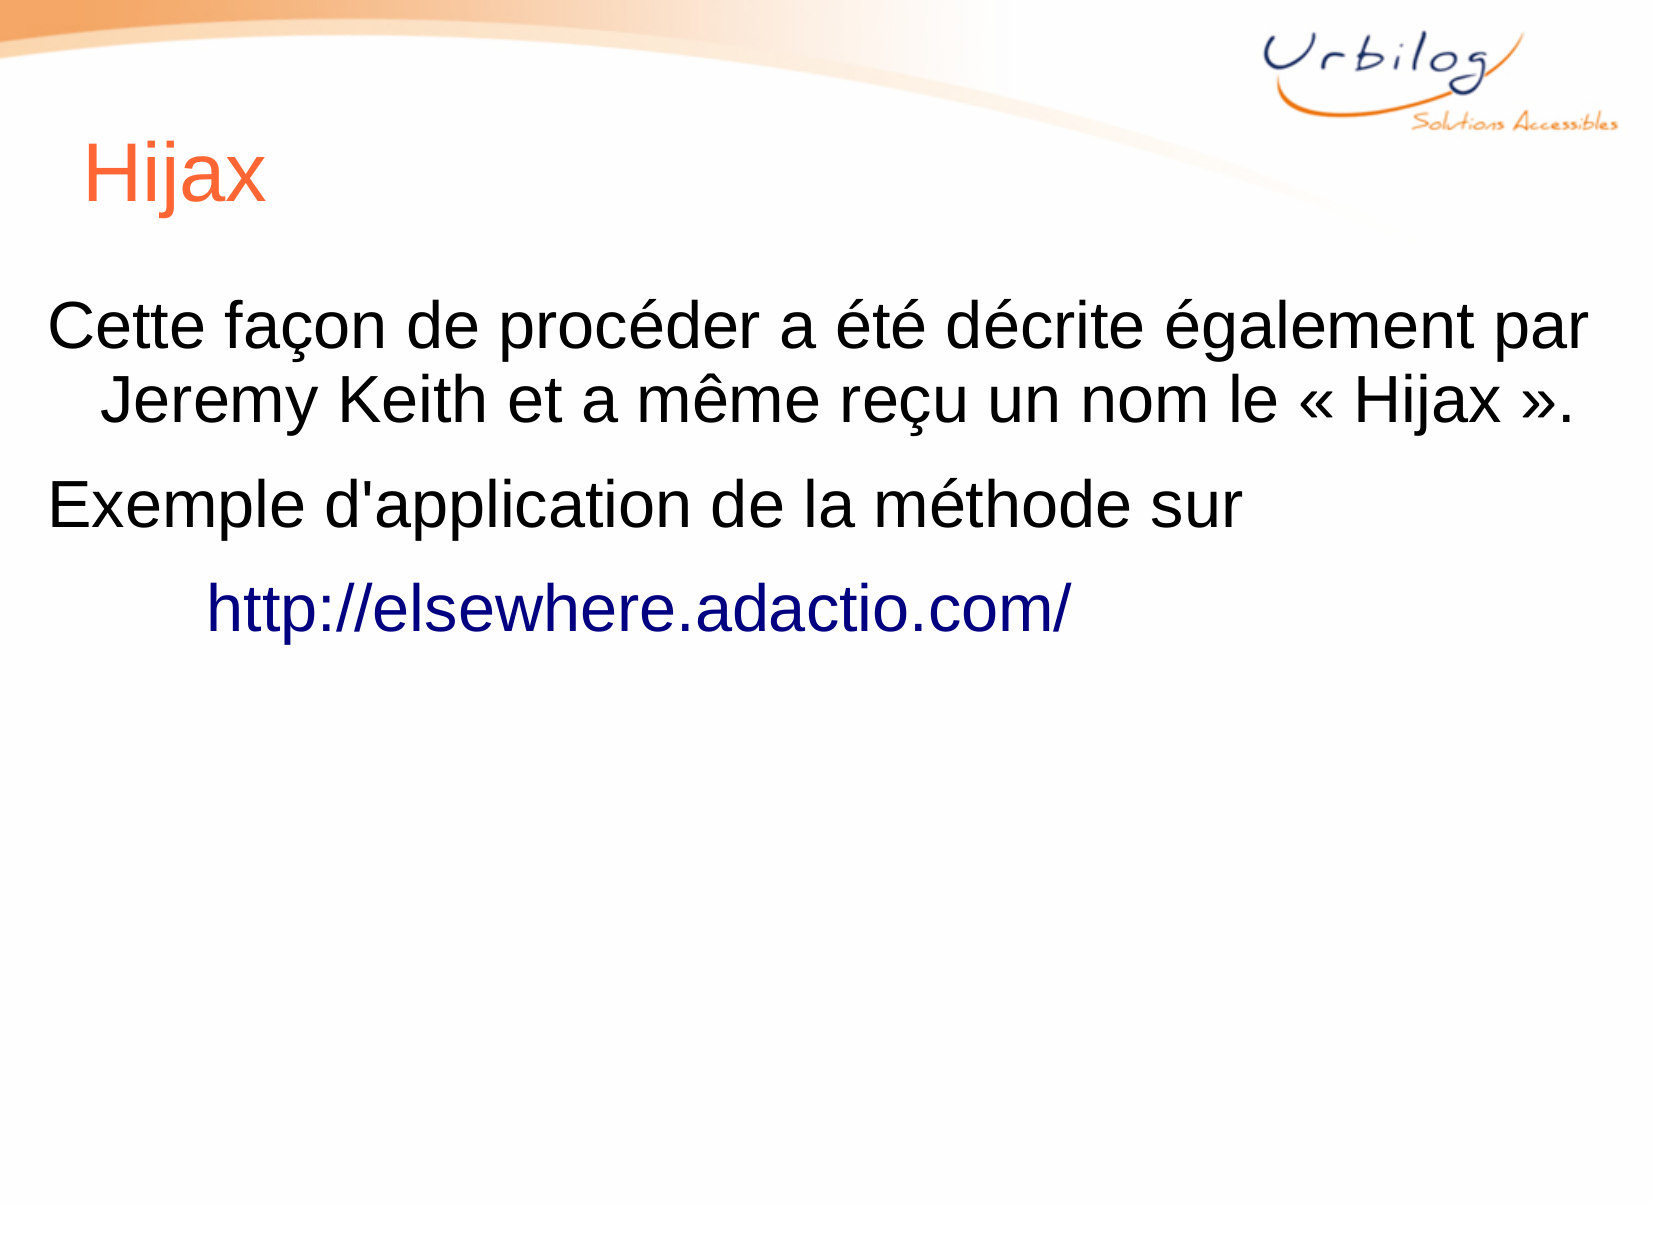

# Hijax
Cette façon de procéder a été décrite également par Jeremy Keith et a même reçu un nom le « Hijax ».
Exemple d'application de la méthode sur
http://elsewhere.adactio.com/